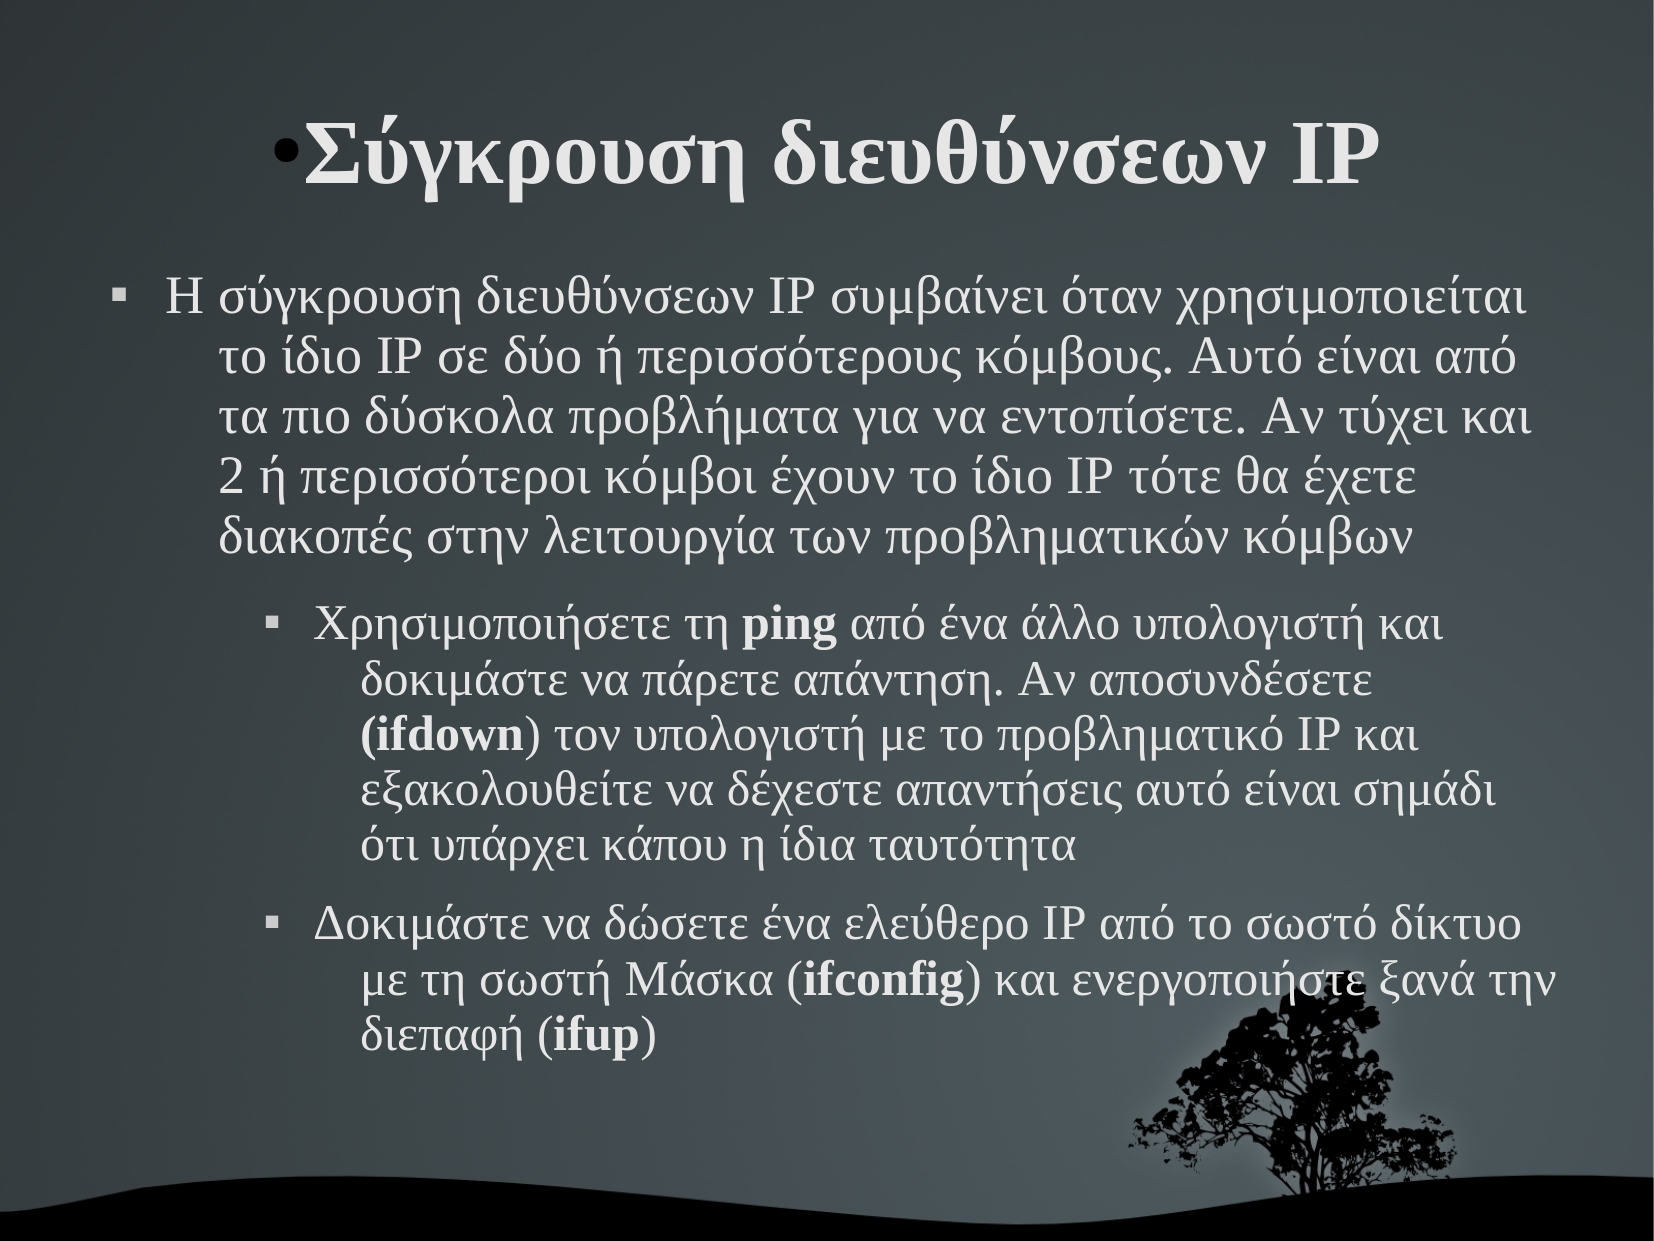

Σύγκρουση διευθύνσεων IP
# Η σύγκρουση διευθύνσεων IP συμβαίνει όταν χρησιμοποιείται το ίδιο IP σε δύο ή περισσότερους κόμβους. Αυτό είναι από τα πιο δύσκολα προβλήματα για να εντοπίσετε. Αν τύχει και 2 ή περισσότεροι κόμβοι έχουν το ίδιο IP τότε θα έχετε διακοπές στην λειτουργία των προβληματικών κόμβων
Χρησιμοποιήσετε τη ping από ένα άλλο υπολογιστή και δοκιμάστε να πάρετε απάντηση. Αν αποσυνδέσετε (ifdown) τον υπολογιστή με το προβληματικό IP και εξακολουθείτε να δέχεστε απαντήσεις αυτό είναι σημάδι ότι υπάρχει κάπου η ίδια ταυτότητα
Δοκιμάστε να δώσετε ένα ελεύθερο IP από το σωστό δίκτυο με τη σωστή Μάσκα (ifconfig) και ενεργοποιήστε ξανά την διεπαφή (ifup)